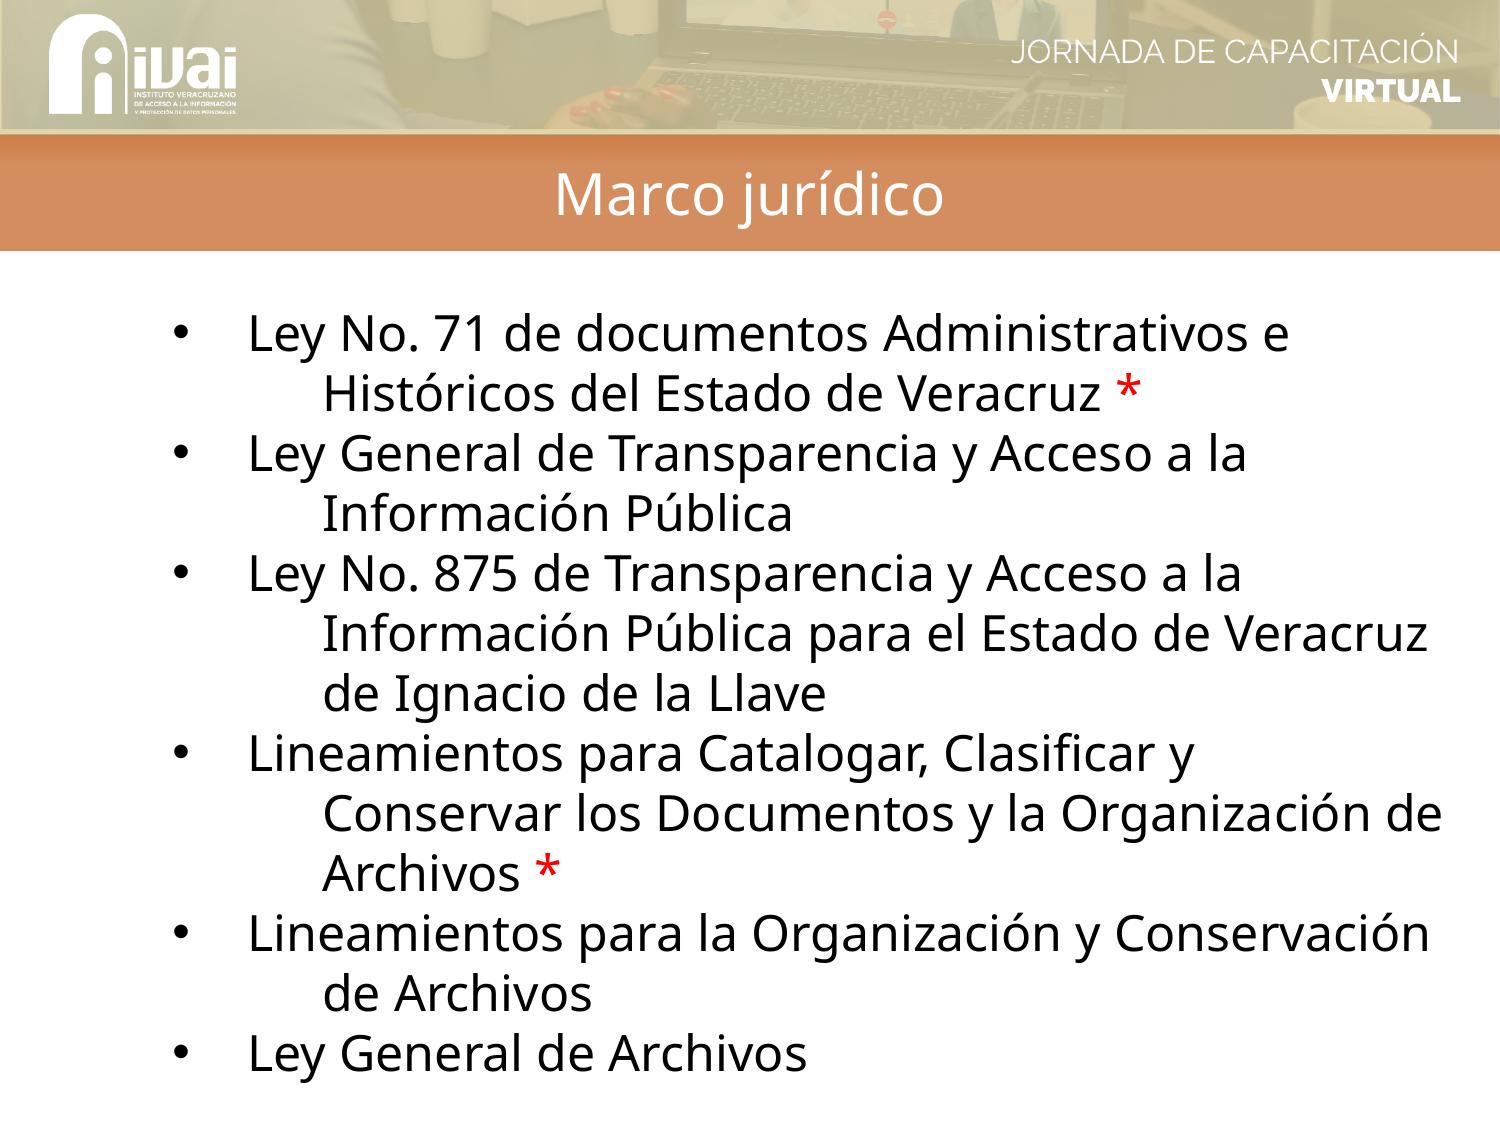

Marco jurídico
Ley No. 71 de documentos Administrativos e Históricos del Estado de Veracruz *
Ley General de Transparencia y Acceso a la Información Pública
Ley No. 875 de Transparencia y Acceso a la Información Pública para el Estado de Veracruz de Ignacio de la Llave
Lineamientos para Catalogar, Clasificar y Conservar los Documentos y la Organización de Archivos *
Lineamientos para la Organización y Conservación de Archivos
Ley General de Archivos